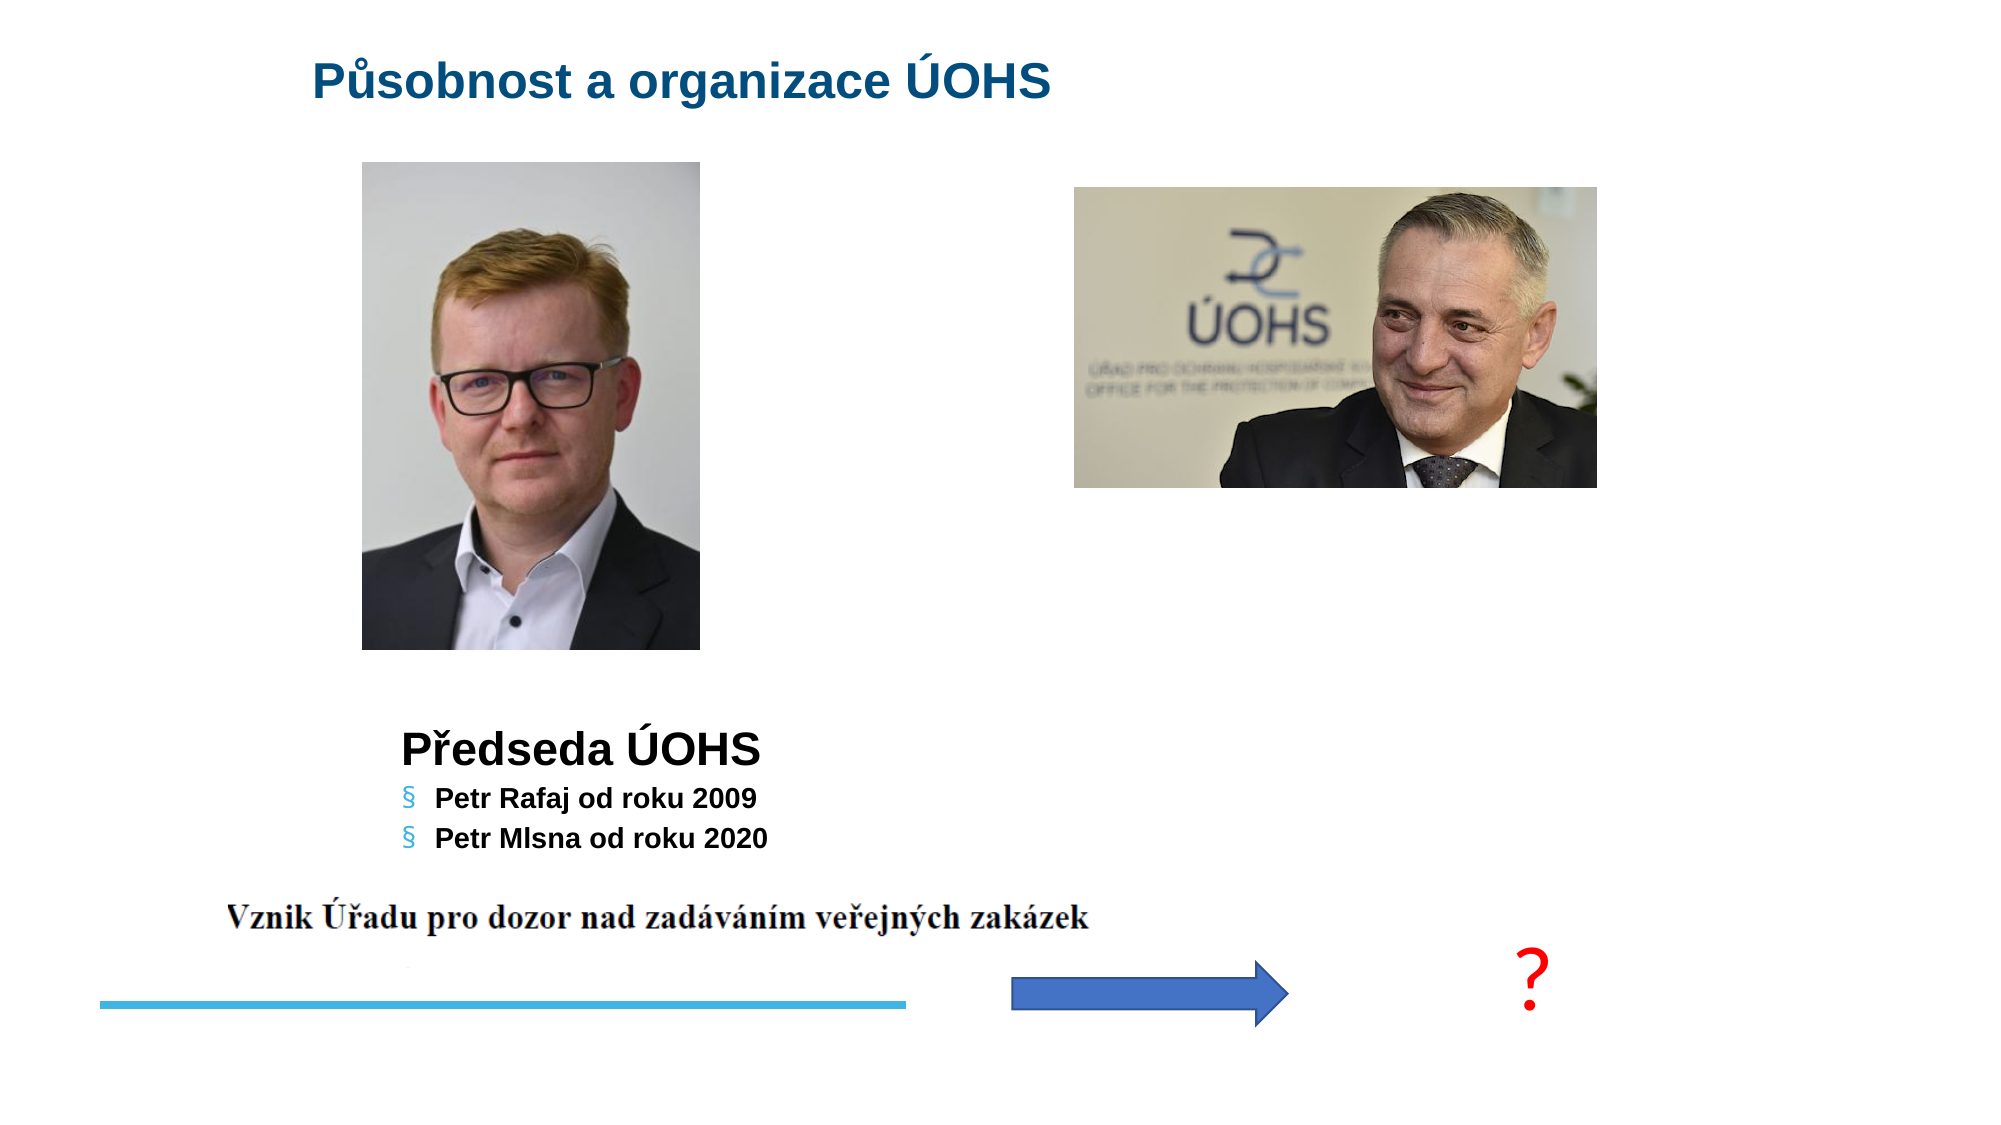

# Působnost a organizace ÚOHS
Předseda ÚOHS
Petr Rafaj od roku 2009
Petr Mlsna od roku 2020
?